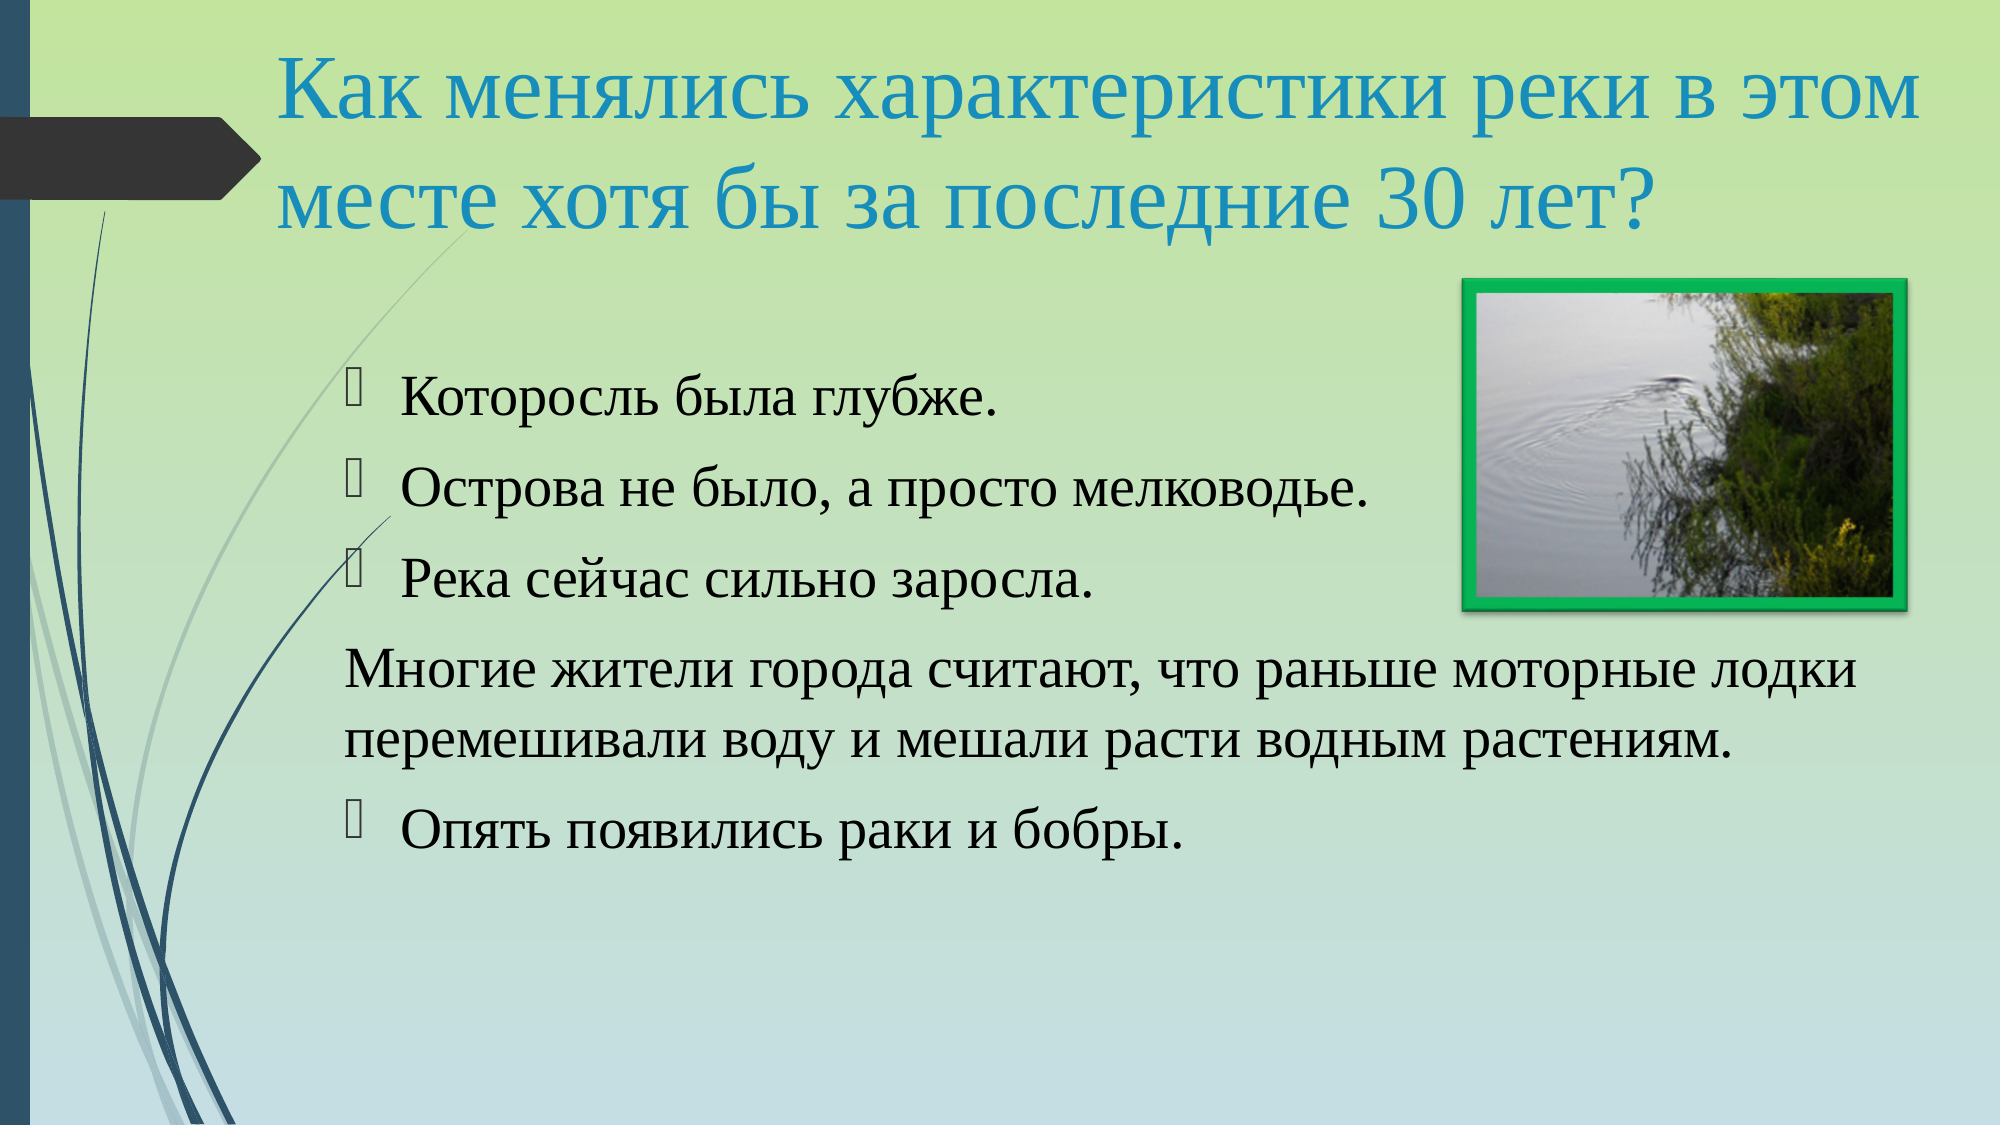

# Как менялись характеристики реки в этом месте хотя бы за последние 30 лет?
Которосль была глубже.
Острова не было, а просто мелководье.
Река сейчас сильно заросла.
Многие жители города считают, что раньше моторные лодки перемешивали воду и мешали расти водным растениям.
Опять появились раки и бобры.